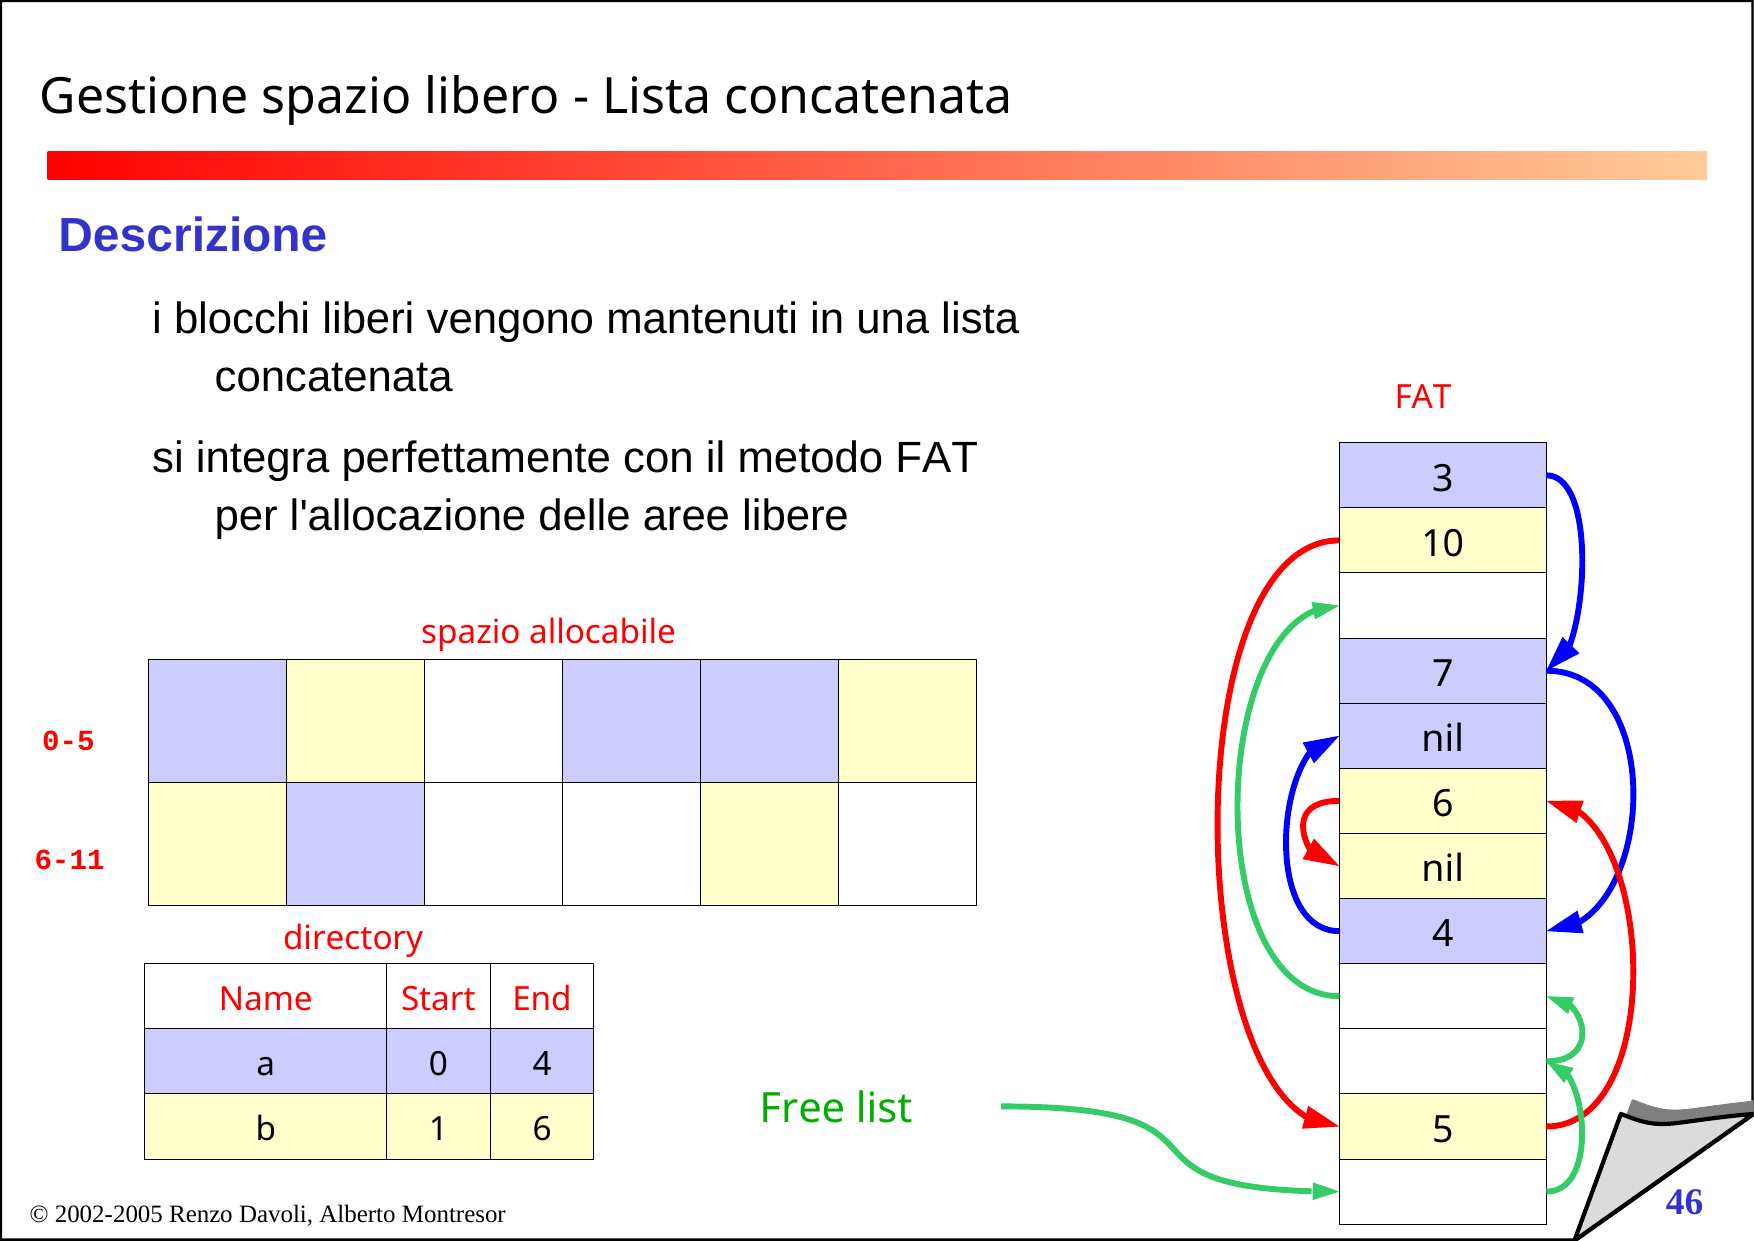

# Gestione spazio libero - Lista concatenata
Descrizione
i blocchi liberi vengono mantenuti in una lista
concatenata
si integra perfettamente con il metodo FAT
per l'allocazione delle aree libere
FAT
3
10
spazio allocabile
7
nil
0-5
6
nil
6-11
4
directory
Name
Start
End
a
0
4
Free list
b
1
6
5